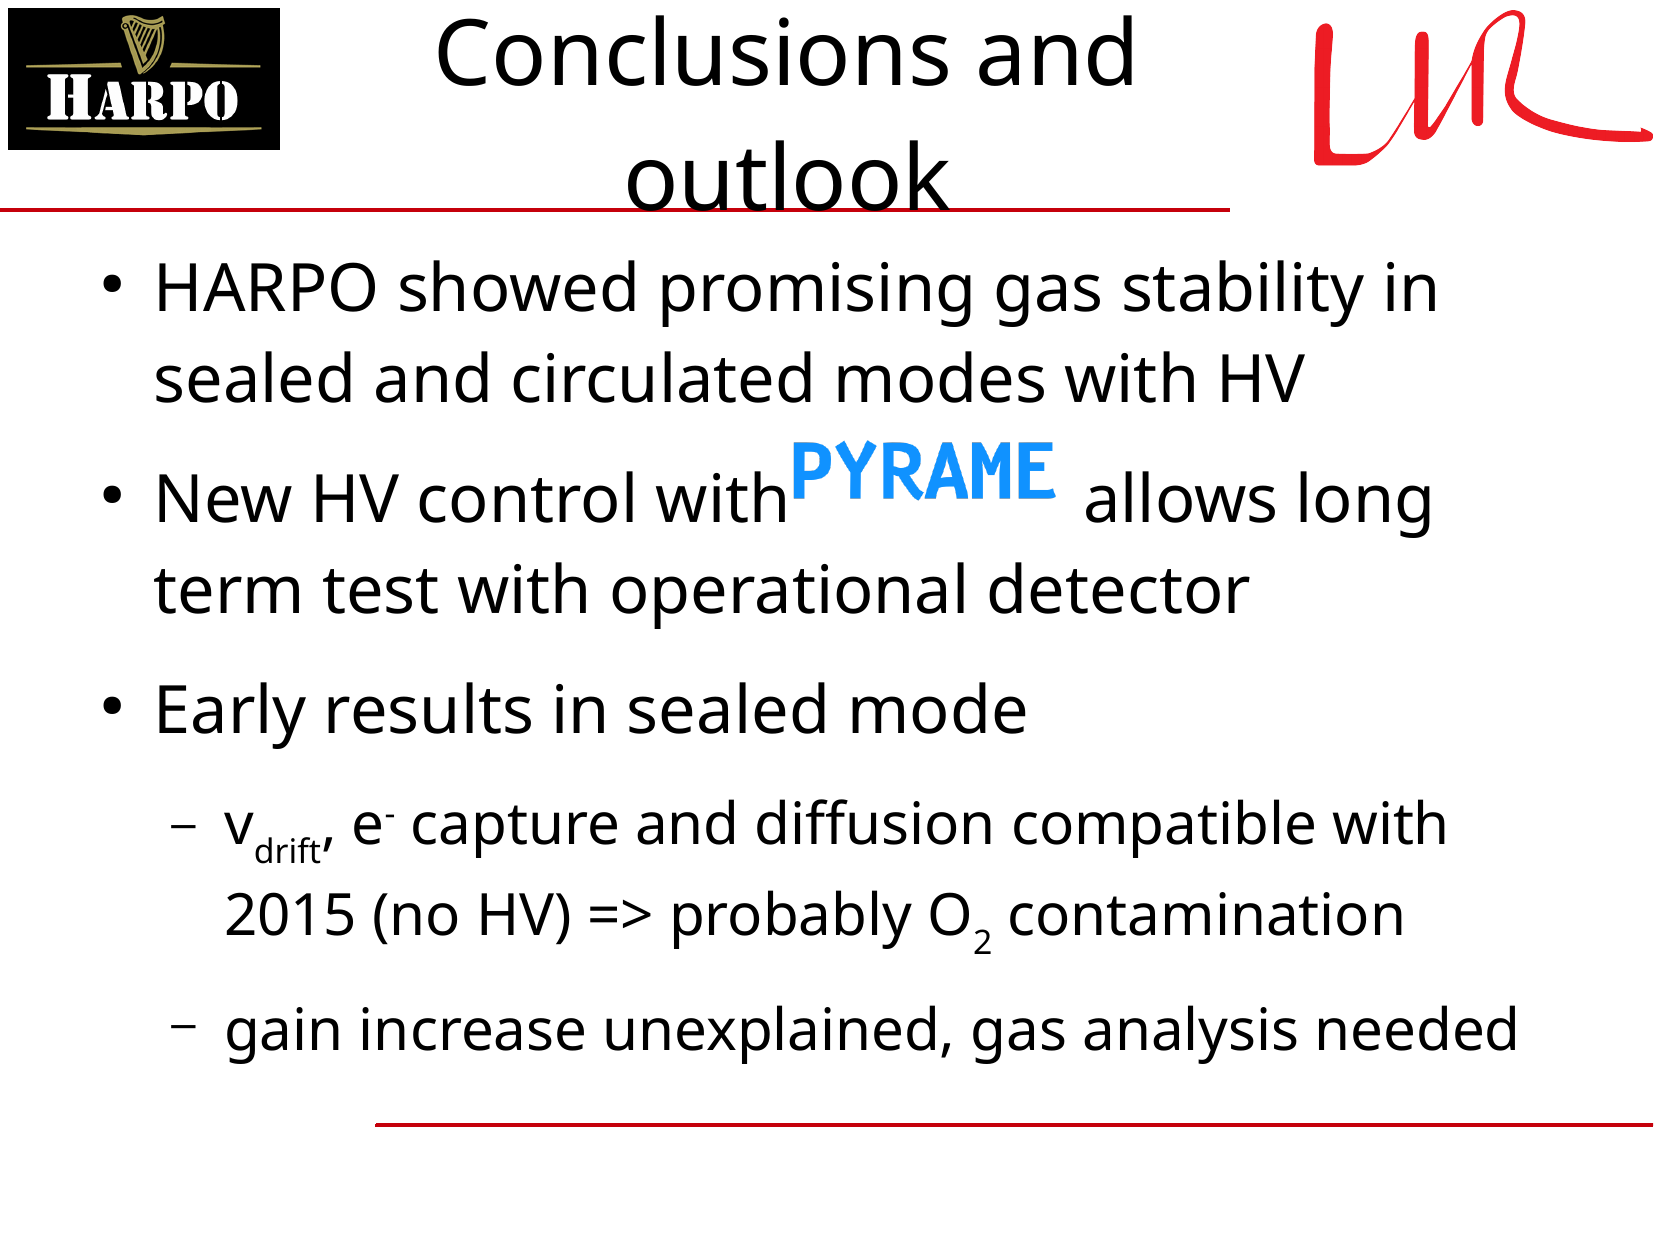

# Conclusions and outlook
HARPO showed promising gas stability in sealed and circulated modes with HV
New HV control with allows long term test with operational detector
Early results in sealed mode
vdrift, e- capture and diffusion compatible with 2015 (no HV) => probably O2 contamination
gain increase unexplained, gas analysis needed